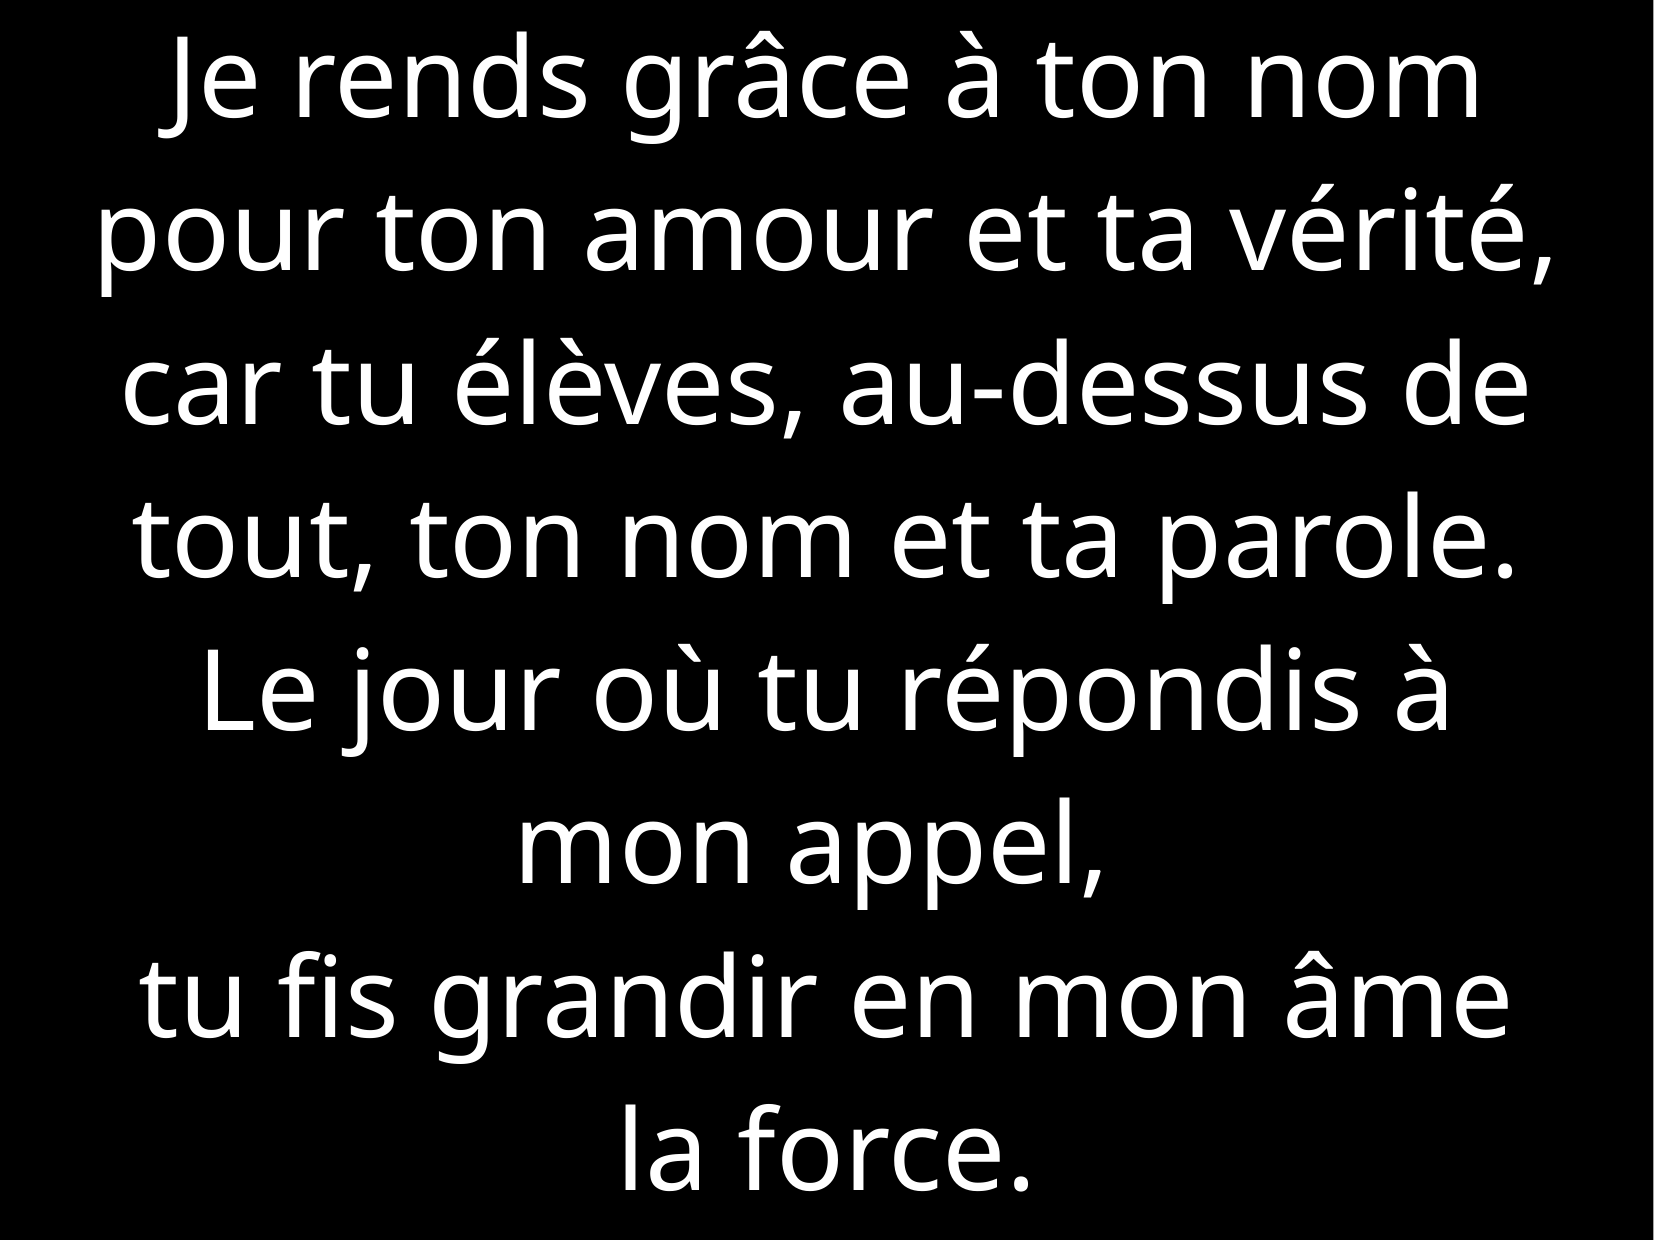

# Je rends grâce à ton nom pour ton amour et ta vérité, car tu élèves, au-dessus de tout, ton nom et ta parole. Le jour où tu répondis à mon appel,
tu fis grandir en mon âme la force.